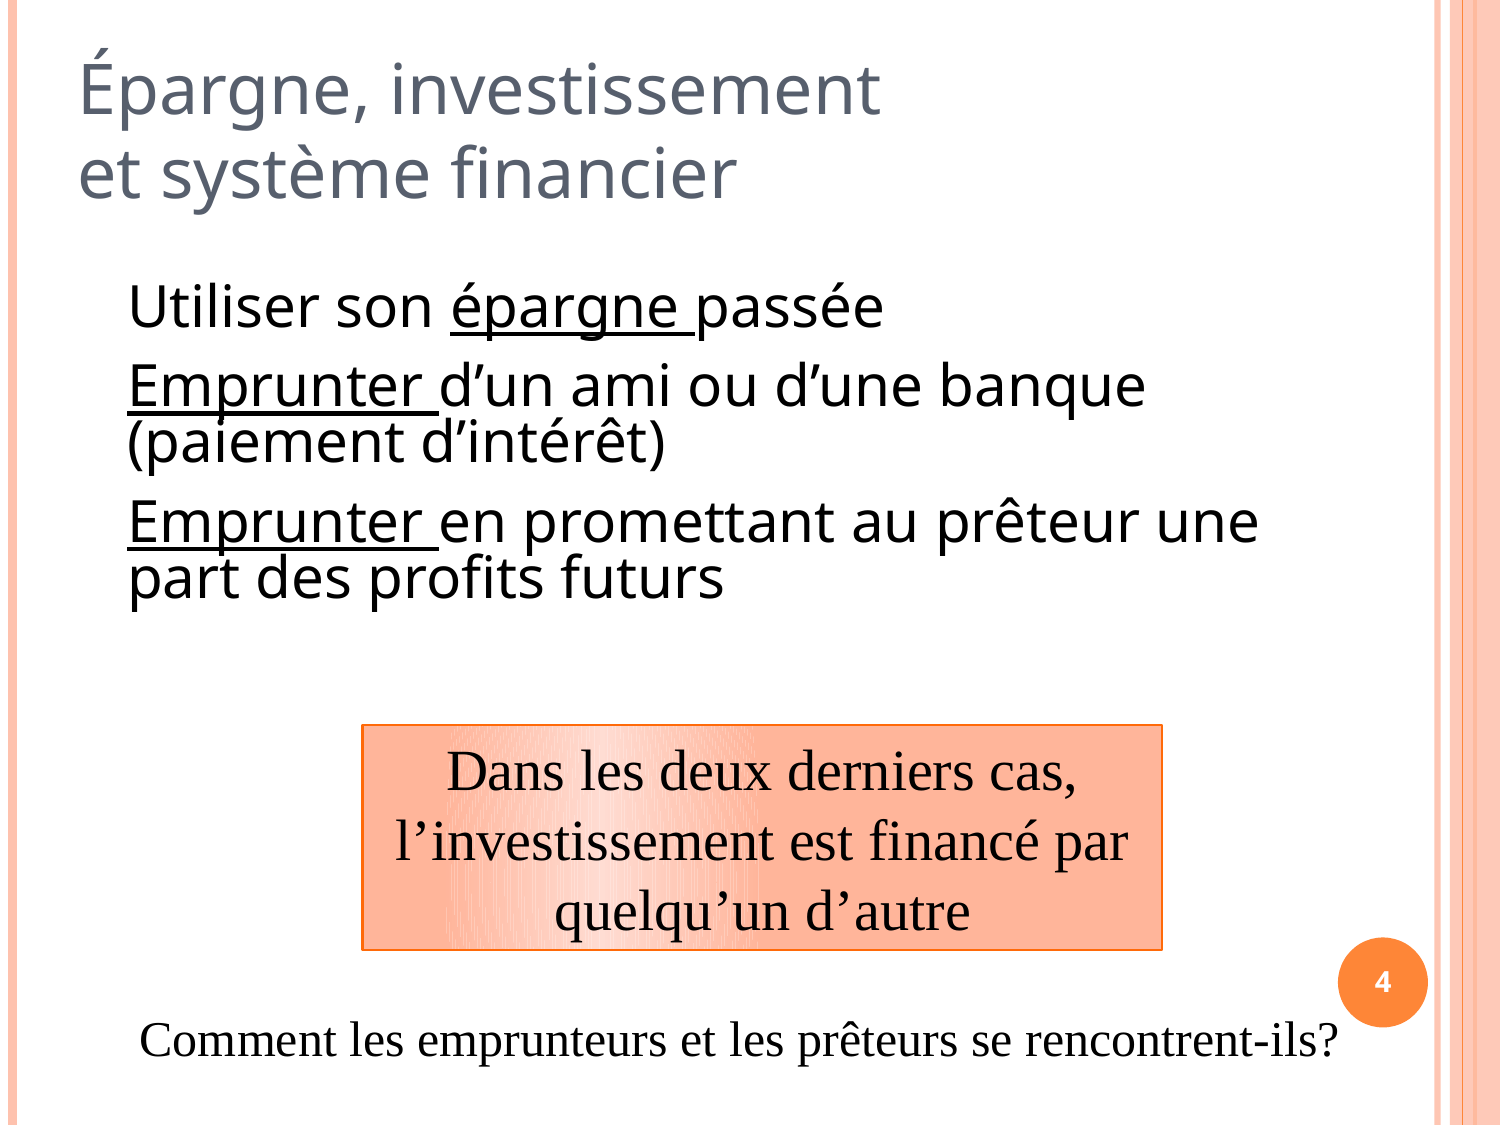

# Épargne, investissement et système financier
Utiliser son épargne passée
Emprunter d’un ami ou d’une banque (paiement d’intérêt)
Emprunter en promettant au prêteur une part des profits futurs
Dans les deux derniers cas, l’investissement est financé par quelqu’un d’autre
Comment les emprunteurs et les prêteurs se rencontrent-ils?